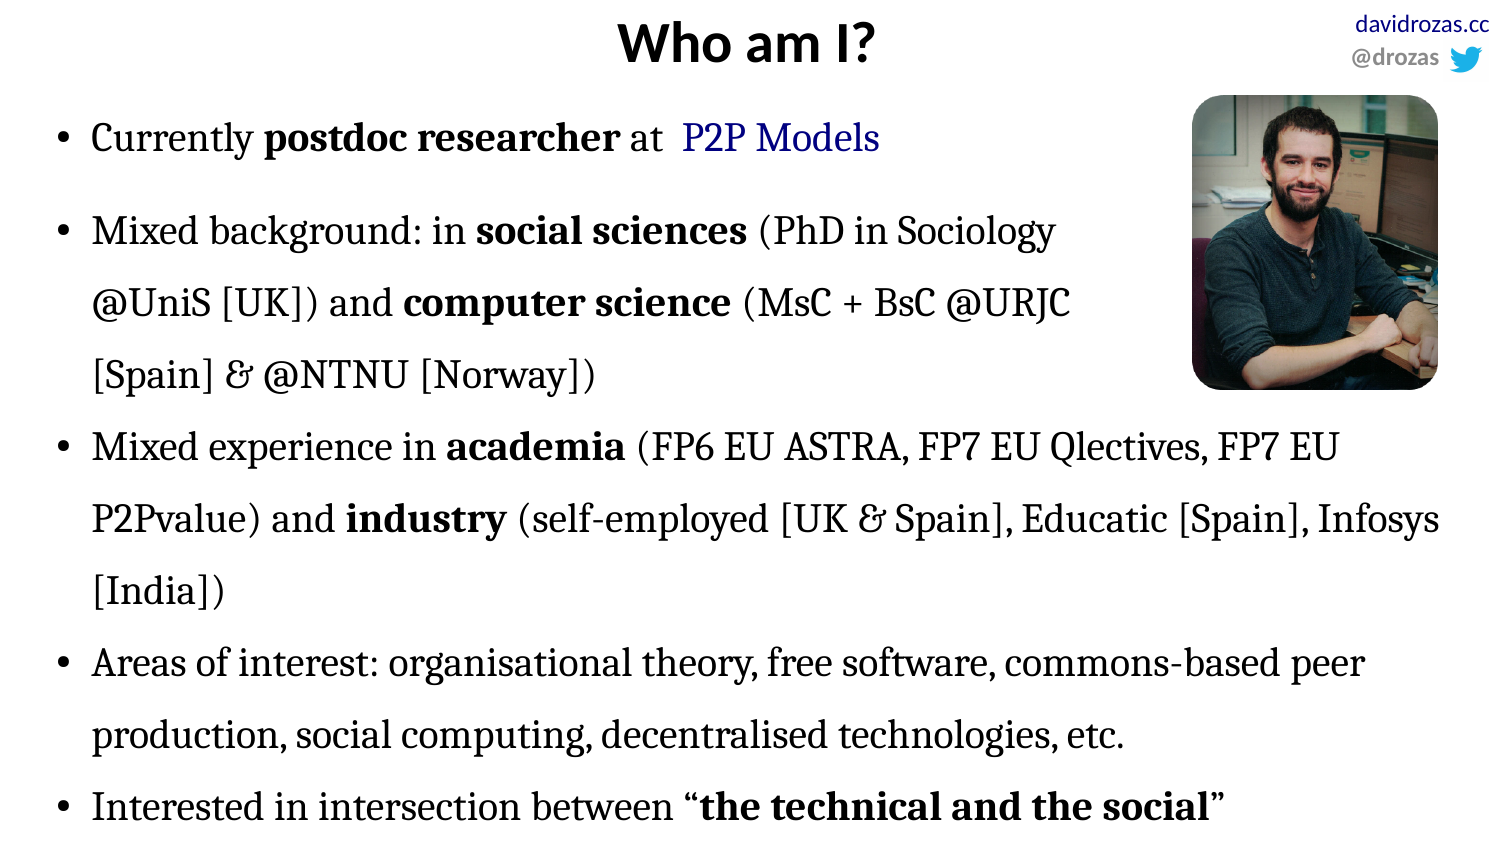

# Who am I?
davidrozas.cc
@drozas
Currently postdoc researcher at P2P Models
Mixed background: in social sciences (PhD in Sociology
@UniS [UK]) and computer science (MsC + BsC @URJC
[Spain] & @NTNU [Norway])
Mixed experience in academia (FP6 EU ASTRA, FP7 EU Qlectives, FP7 EU P2Pvalue) and industry (self-employed [UK & Spain], Educatic [Spain], Infosys [India])
Areas of interest: organisational theory, free software, commons-based peer production, social computing, decentralised technologies, etc.
Interested in intersection between “the technical and the social”